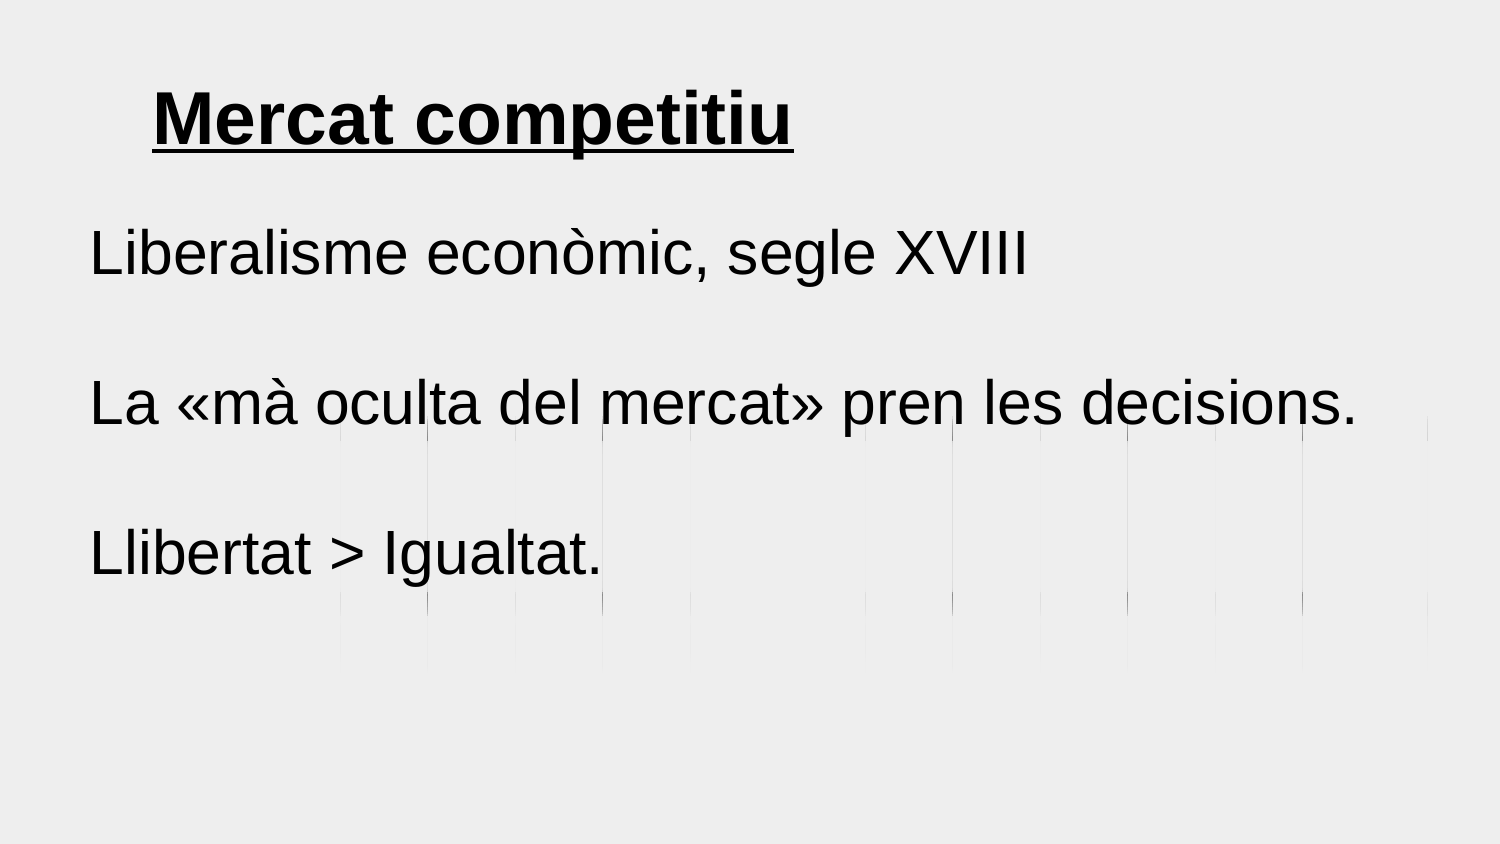

Mercat competitiu
Liberalisme econòmic, segle XVIII
La «mà oculta del mercat» pren les decisions.
Llibertat > Igualtat.